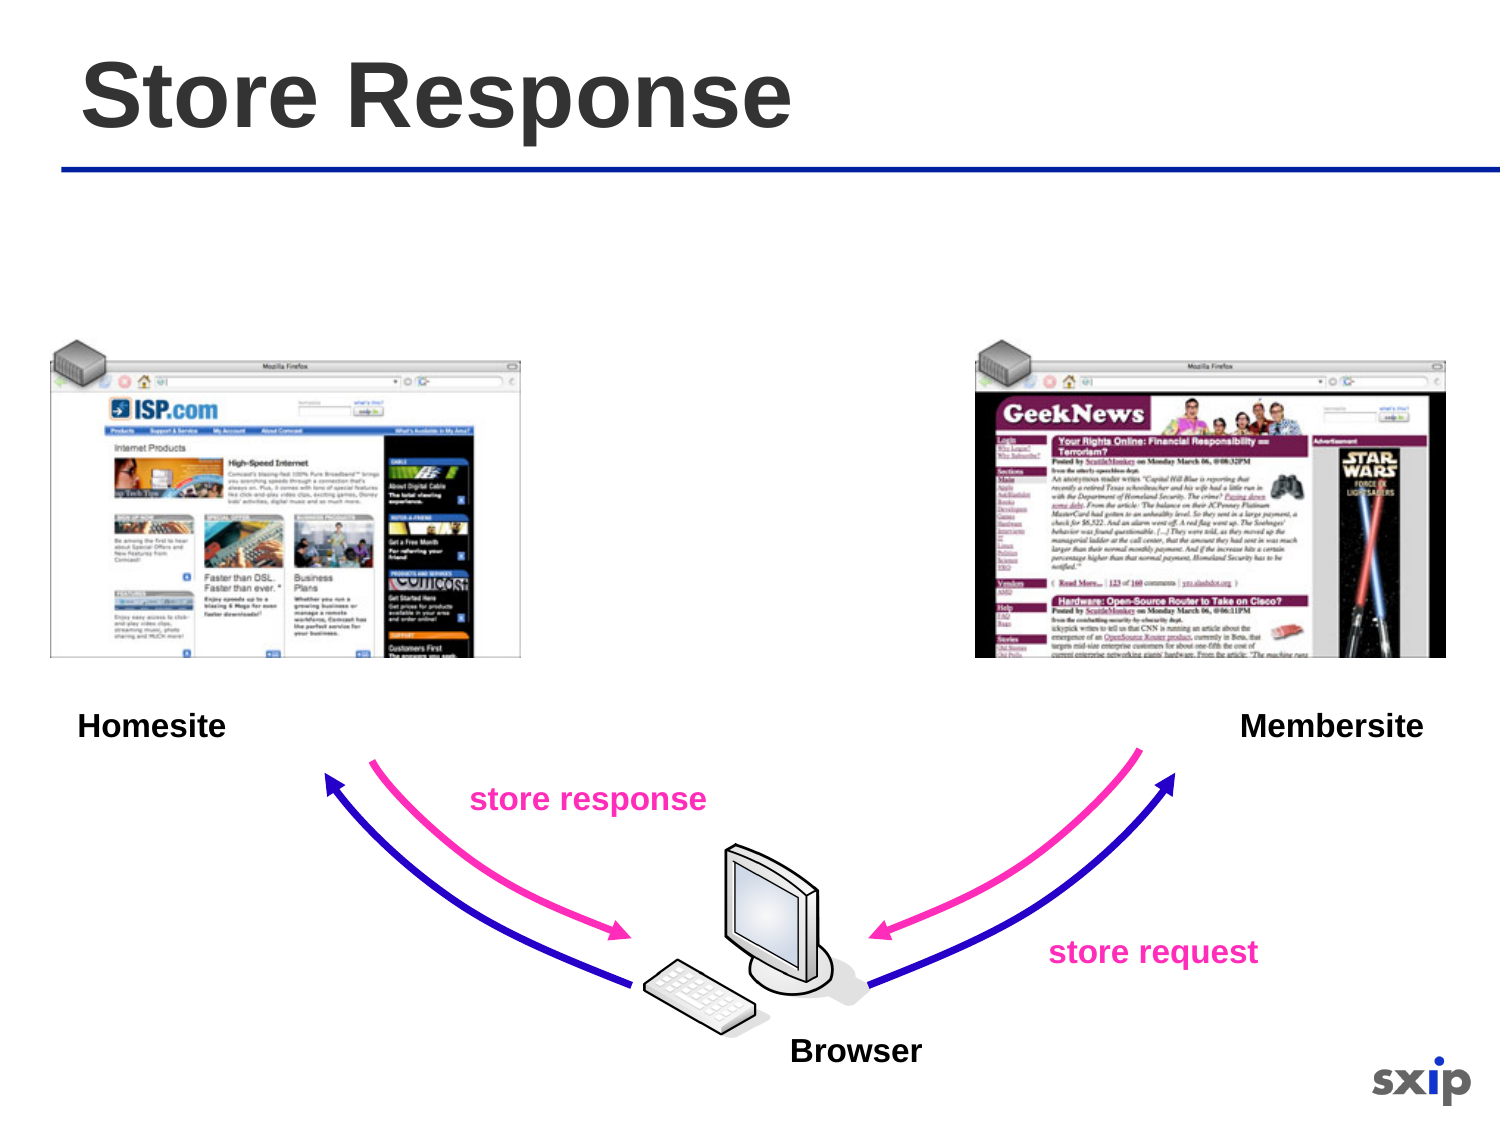

# Store Response
Homesite
Membersite
store response
store request
Browser